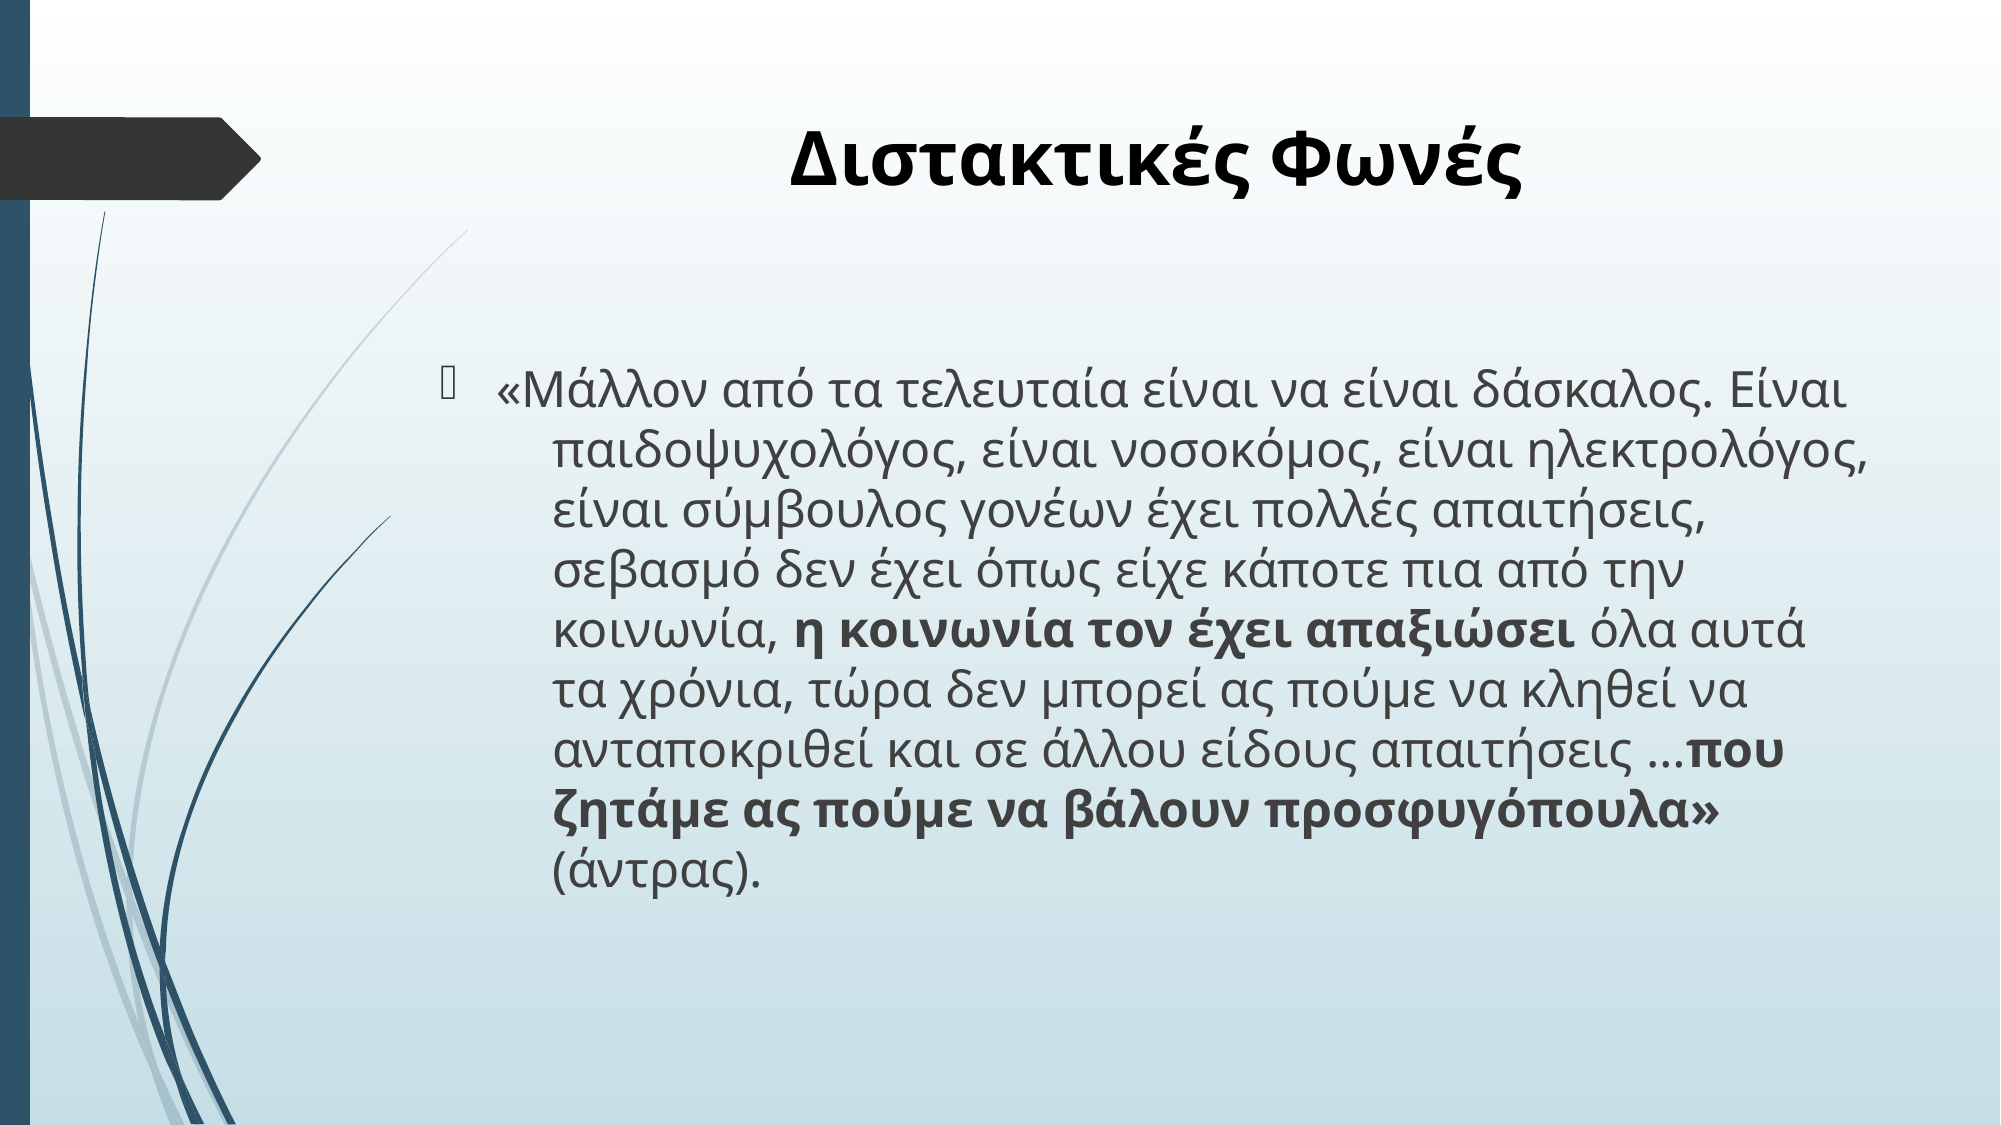

# Διστακτικές Φωνές
«Μάλλον από τα τελευταία είναι να είναι δάσκαλος. Είναι παιδοψυχολόγος, είναι νοσοκόμος, είναι ηλεκτρολόγος, είναι σύμβουλος γονέων έχει πολλές απαιτήσεις, σεβασμό δεν έχει όπως είχε κάποτε πια από την κοινωνία, η κοινωνία τον έχει απαξιώσει όλα αυτά τα χρόνια, τώρα δεν μπορεί ας πούμε να κληθεί να ανταποκριθεί και σε άλλου είδους απαιτήσεις …που ζητάμε ας πούμε να βάλουν προσφυγόπουλα» (άντρας).